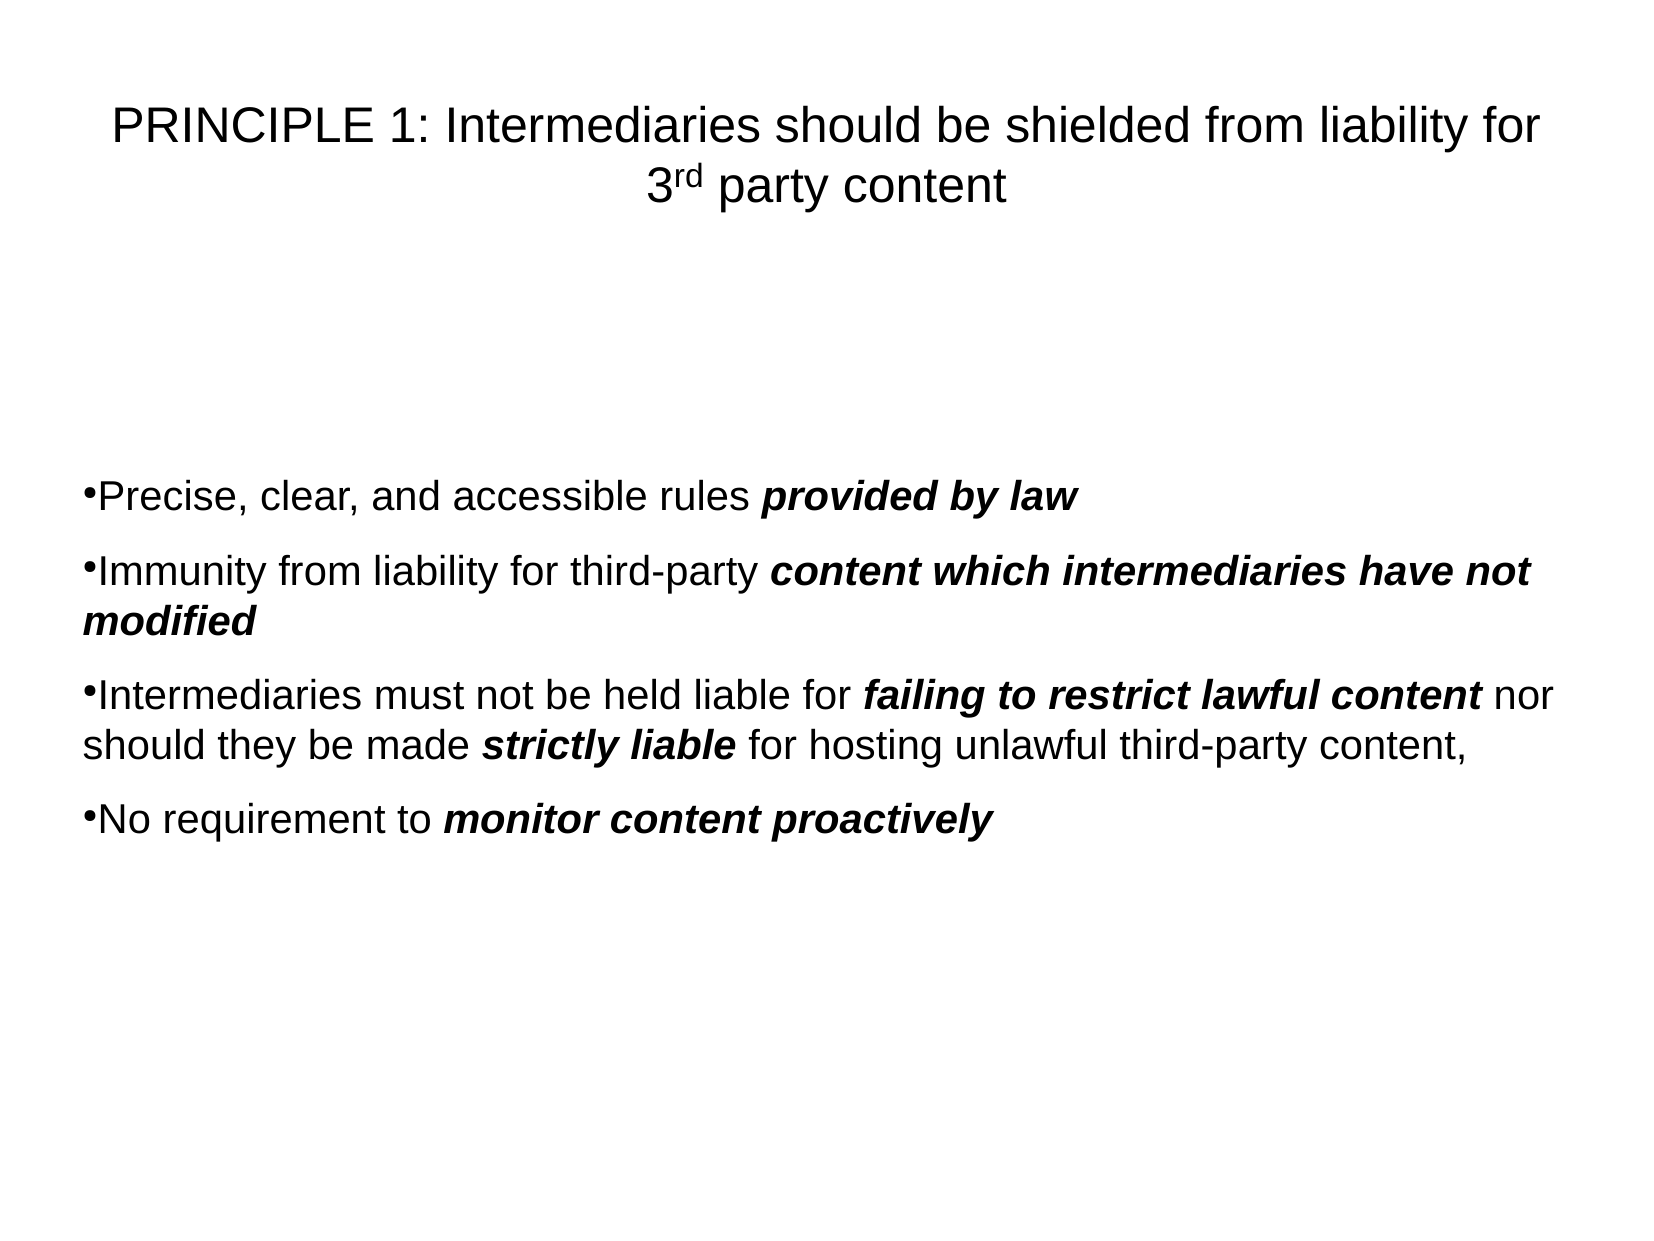

# PRINCIPLE 1: Intermediaries should be shielded from liability for 3rd party content
Precise, clear, and accessible rules provided by law
Immunity from liability for third-party content which intermediaries have not modified
Intermediaries must not be held liable for failing to restrict lawful content nor should they be made strictly liable for hosting unlawful third-party content,
No requirement to monitor content proactively